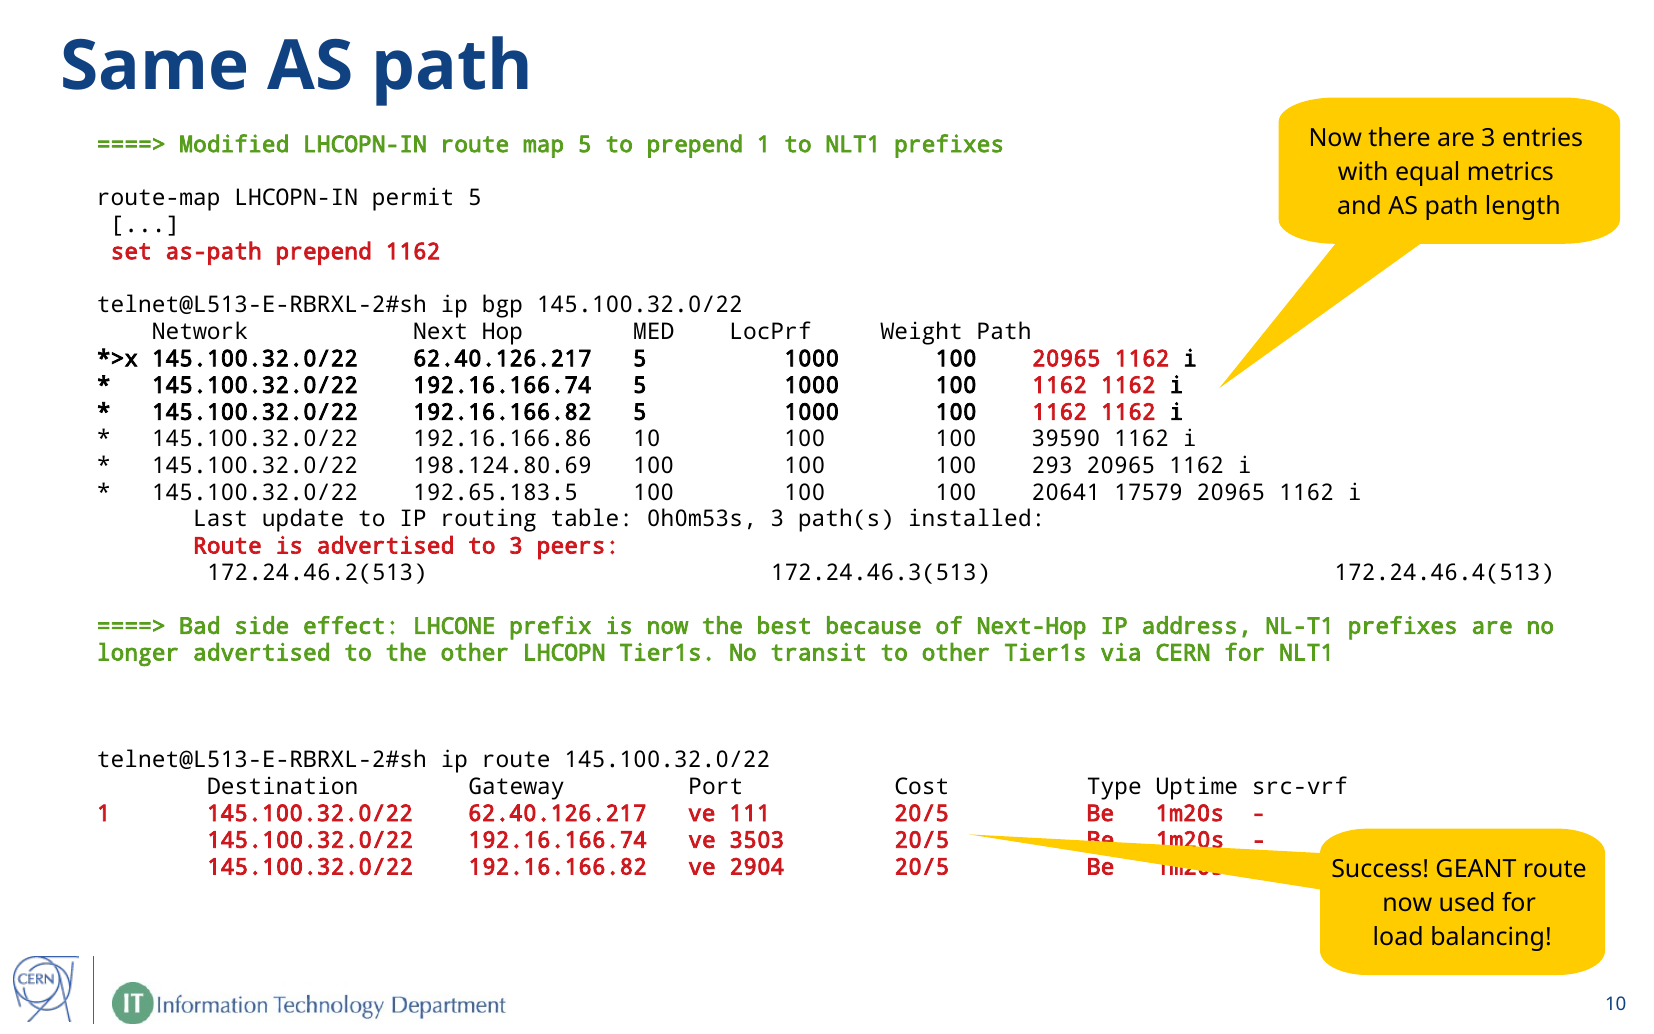

# Same AS path
Now there are 3 entries
with equal metrics
and AS path length
====> Modified LHCOPN-IN route map 5 to prepend 1 to NLT1 prefixes
route-map LHCOPN-IN permit 5
 [...]
 set as-path prepend 1162
telnet@L513-E-RBRXL-2#sh ip bgp 145.100.32.0/22
 Network Next Hop MED LocPrf Weight Path
*>x 145.100.32.0/22 62.40.126.217 5 1000 100 20965 1162 i
* 145.100.32.0/22 192.16.166.74 5 1000 100 1162 1162 i
* 145.100.32.0/22 192.16.166.82 5 1000 100 1162 1162 i
* 145.100.32.0/22 192.16.166.86 10 100 100 39590 1162 i
* 145.100.32.0/22 198.124.80.69 100 100 100 293 20965 1162 i
* 145.100.32.0/22 192.65.183.5 100 100 100 20641 17579 20965 1162 i
 Last update to IP routing table: 0h0m53s, 3 path(s) installed:
 Route is advertised to 3 peers:
 172.24.46.2(513) 172.24.46.3(513) 172.24.46.4(513)
====> Bad side effect: LHCONE prefix is now the best because of Next-Hop IP address, NL-T1 prefixes are no longer advertised to the other LHCOPN Tier1s. No transit to other Tier1s via CERN for NLT1
telnet@L513-E-RBRXL-2#sh ip route 145.100.32.0/22
 Destination Gateway Port Cost Type Uptime src-vrf
1 145.100.32.0/22 62.40.126.217 ve 111 20/5 Be 1m20s -
 145.100.32.0/22 192.16.166.74 ve 3503 20/5 Be 1m20s -
 145.100.32.0/22 192.16.166.82 ve 2904 20/5 Be 1m20s -
Success! GEANT route
now used for
load balancing!